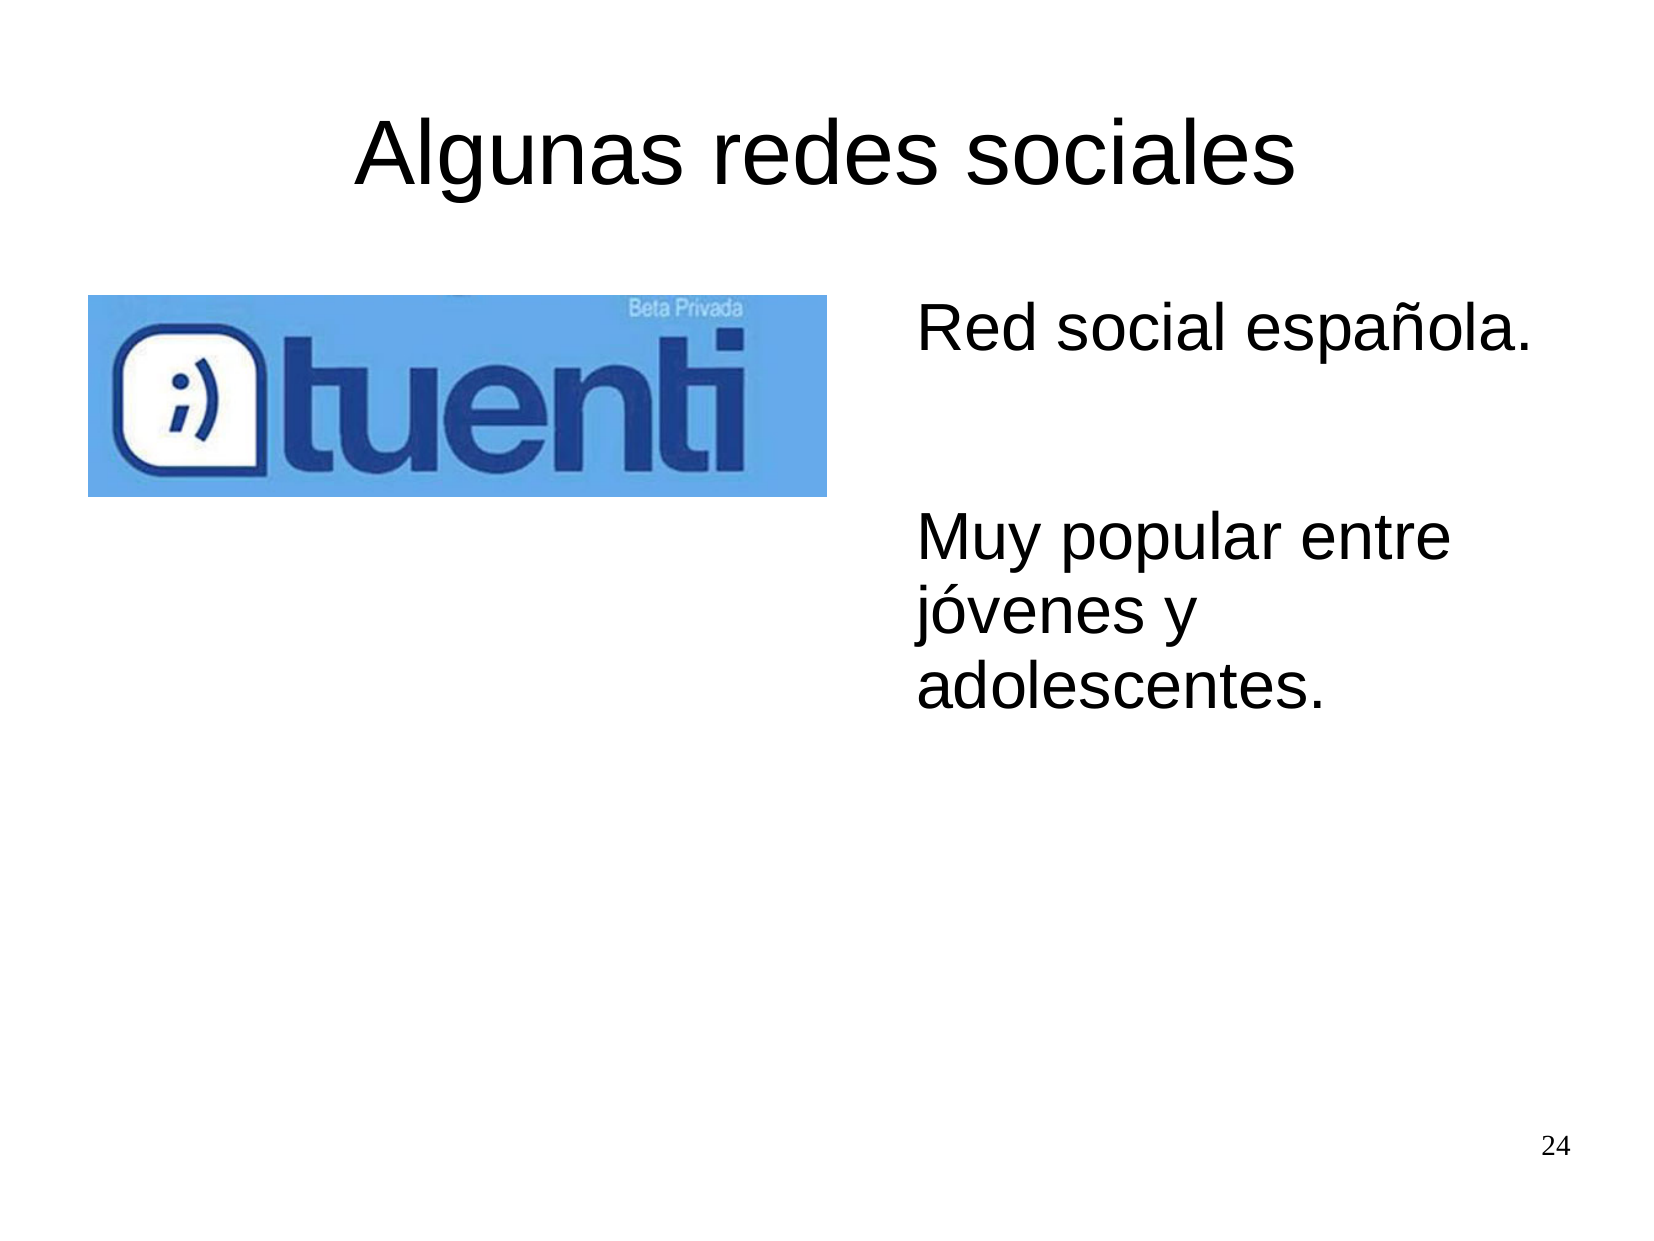

# Algunas redes sociales
Red social española.
Muy popular entre jóvenes y adolescentes.
24